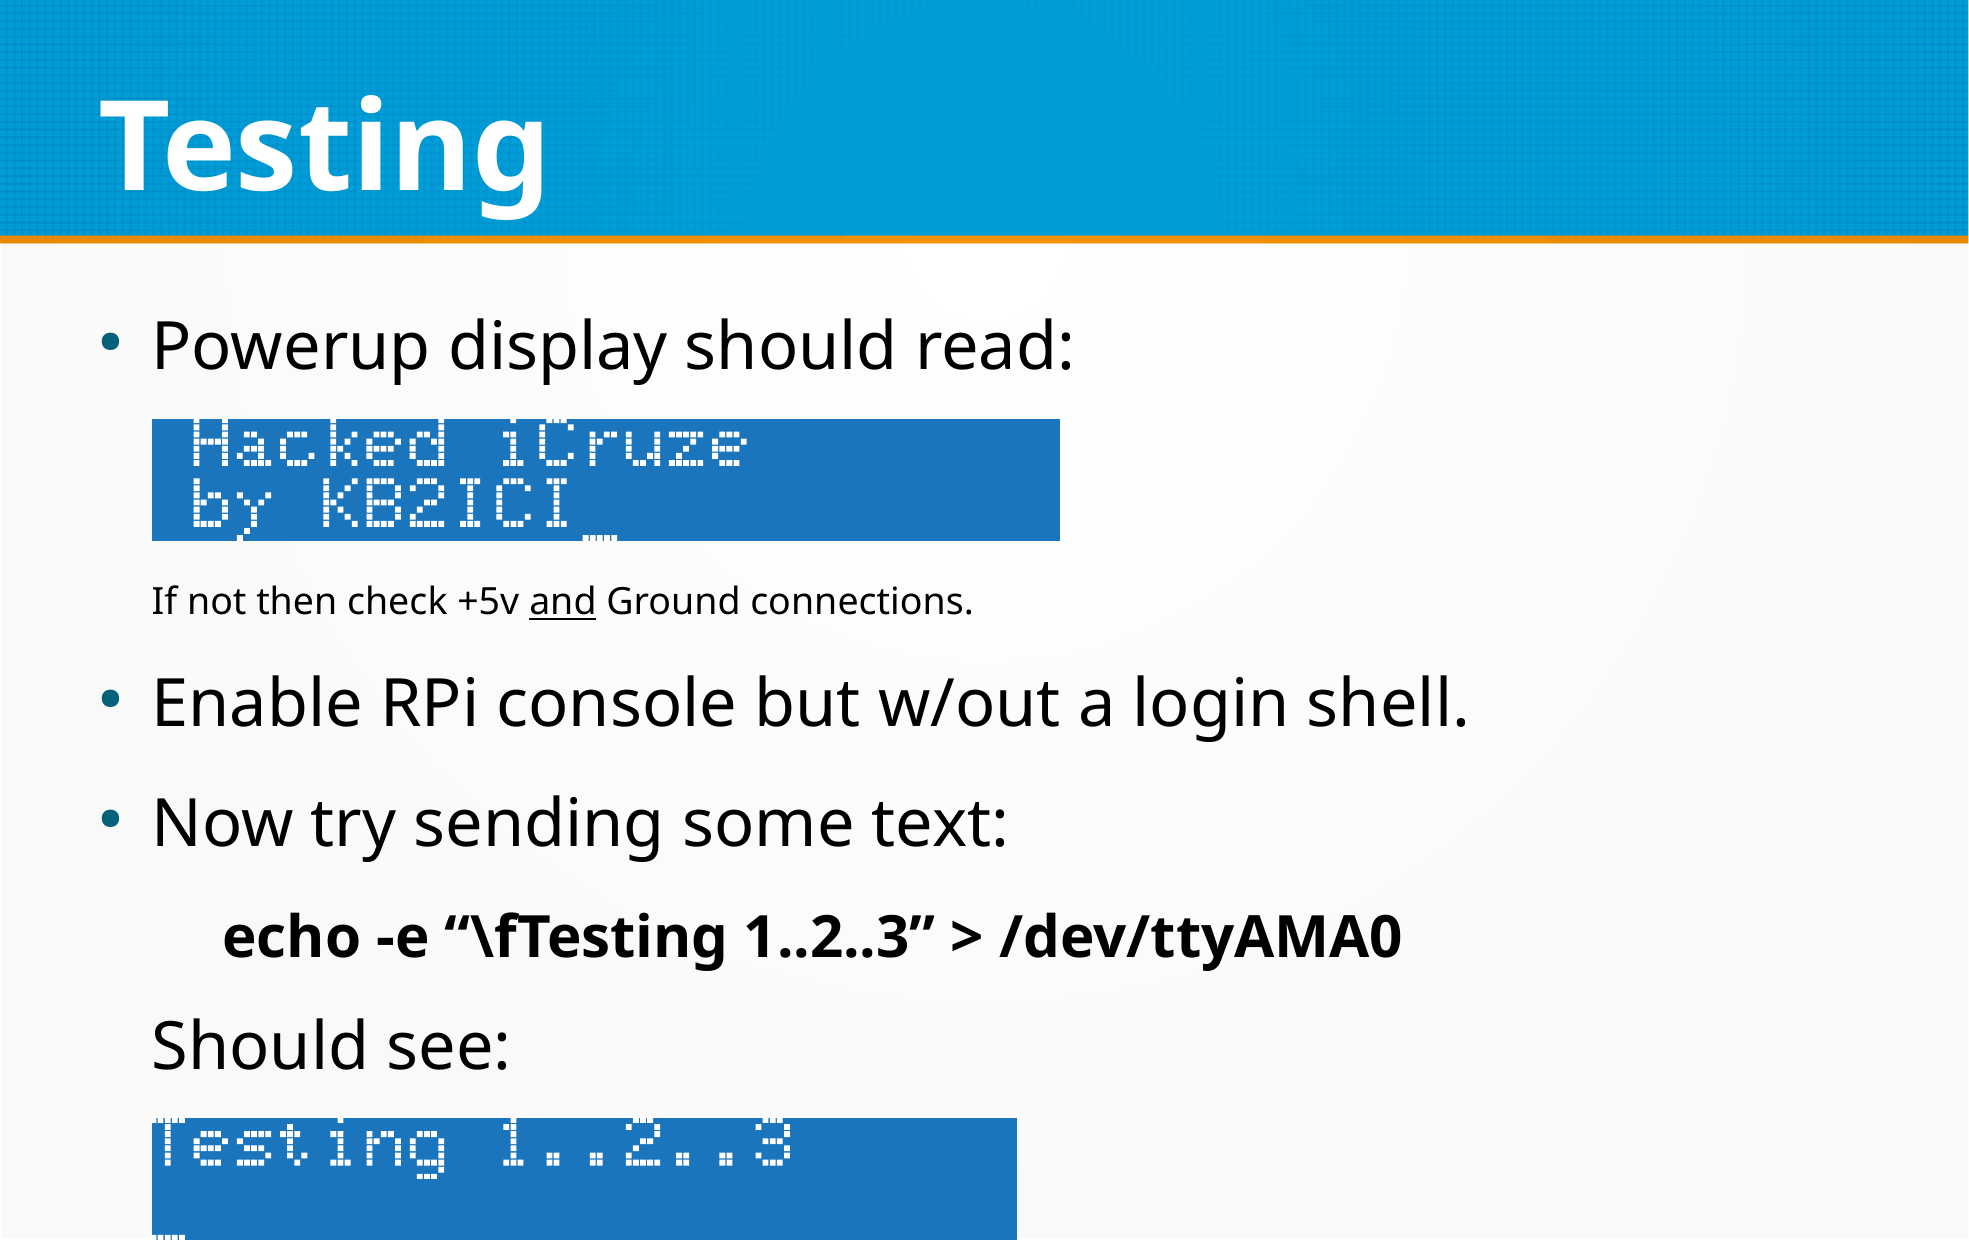

# Testing
Powerup display should read:
 Hacked iCruze
 by KB2ICI_
If not then check +5v and Ground connections.
Enable RPi console but w/out a login shell.
Now try sending some text:
echo -e “\fTesting 1..2..3” > /dev/ttyAMA0
Should see:
Testing 1..2..3
_